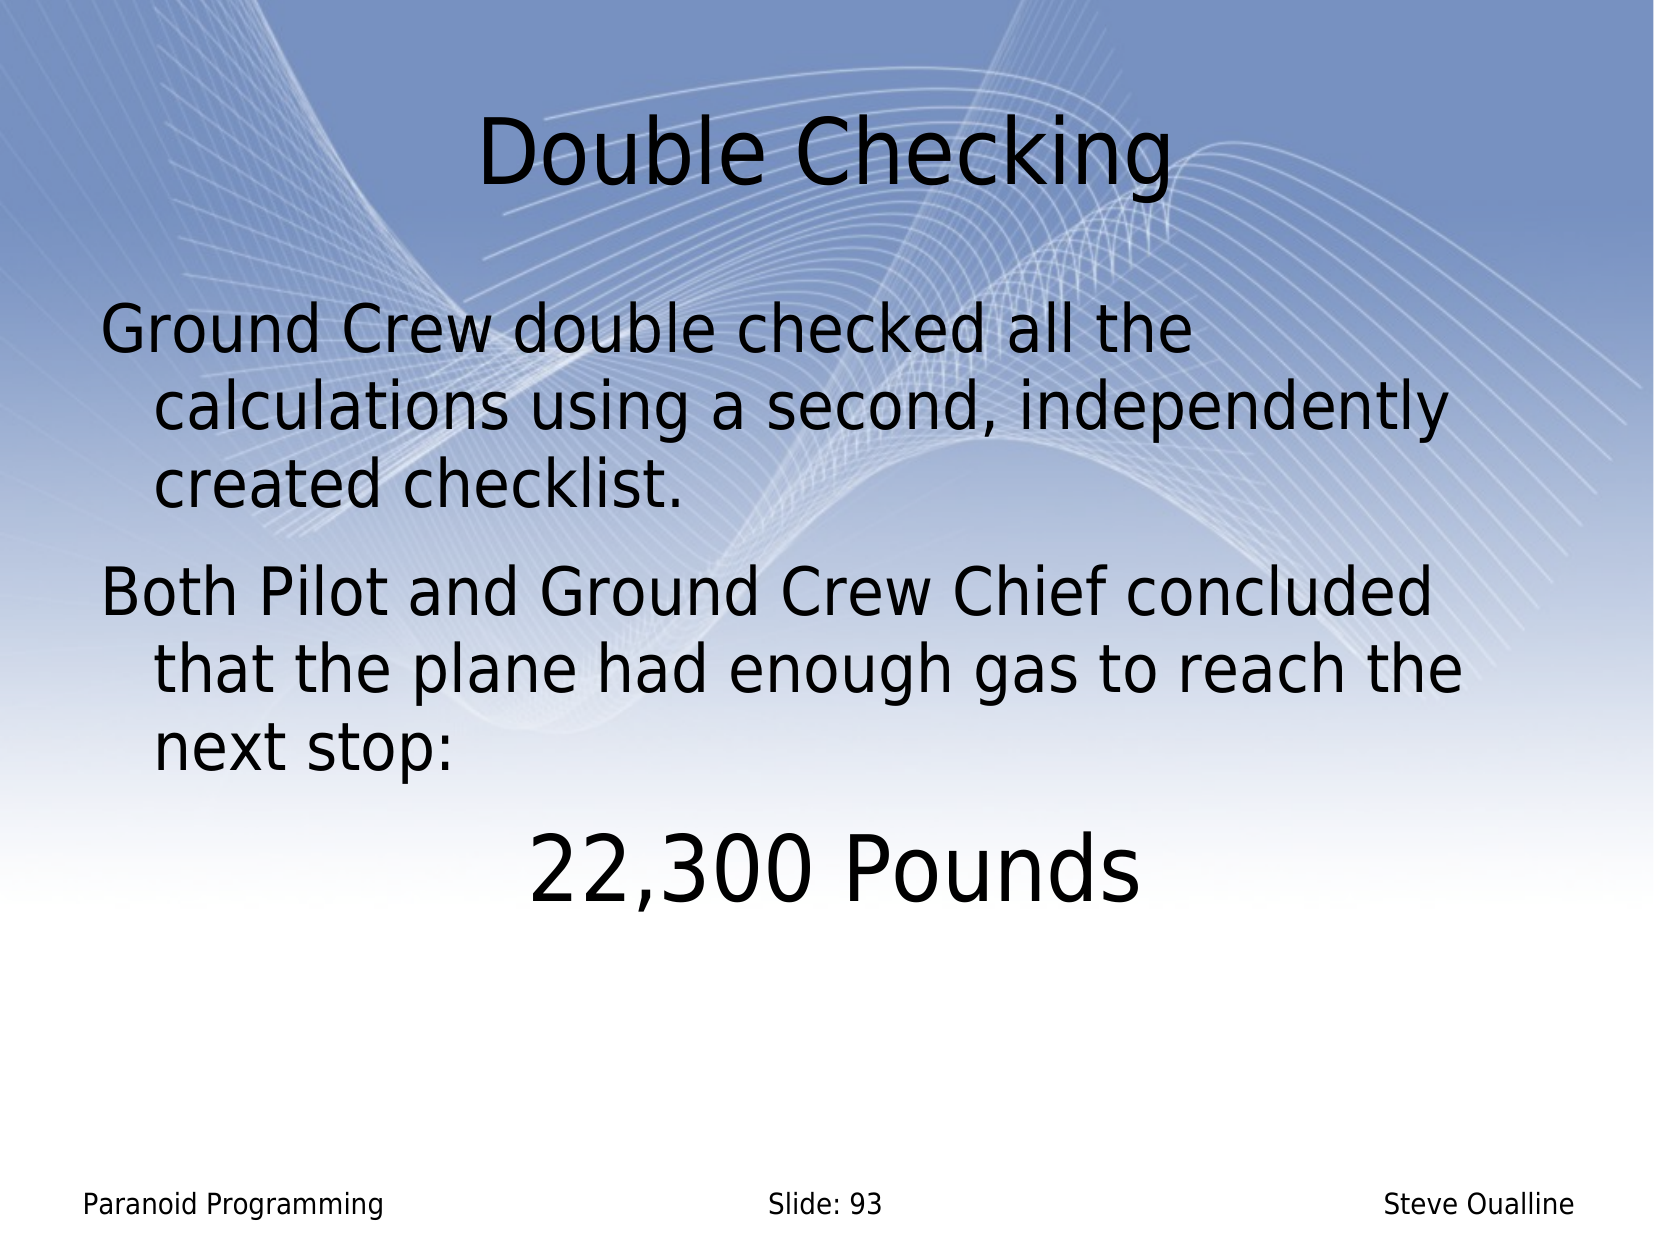

# Double Checking
Ground Crew double checked all the calculations using a second, independently created checklist.
Both Pilot and Ground Crew Chief concluded that the plane had enough gas to reach the next stop:
22,300 Pounds
Paranoid Programming
Steve Oualline
93